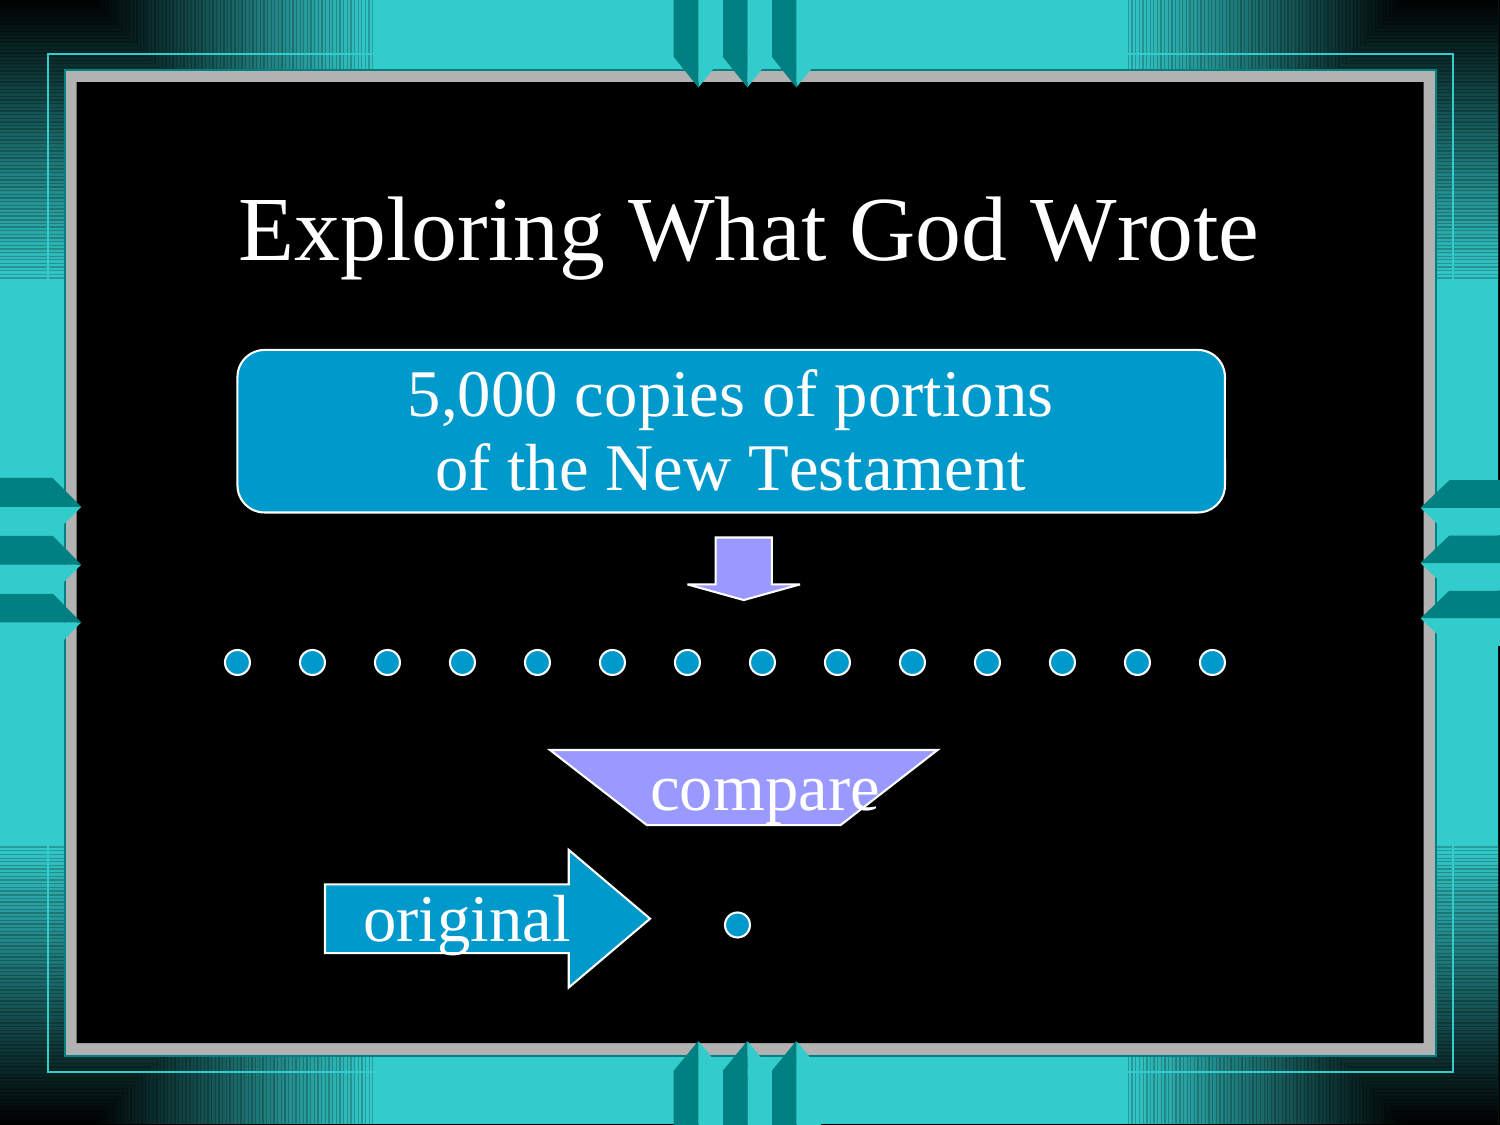

# Exploring What God Wrote
5,000 copies of portions
of the New Testament
compare
original